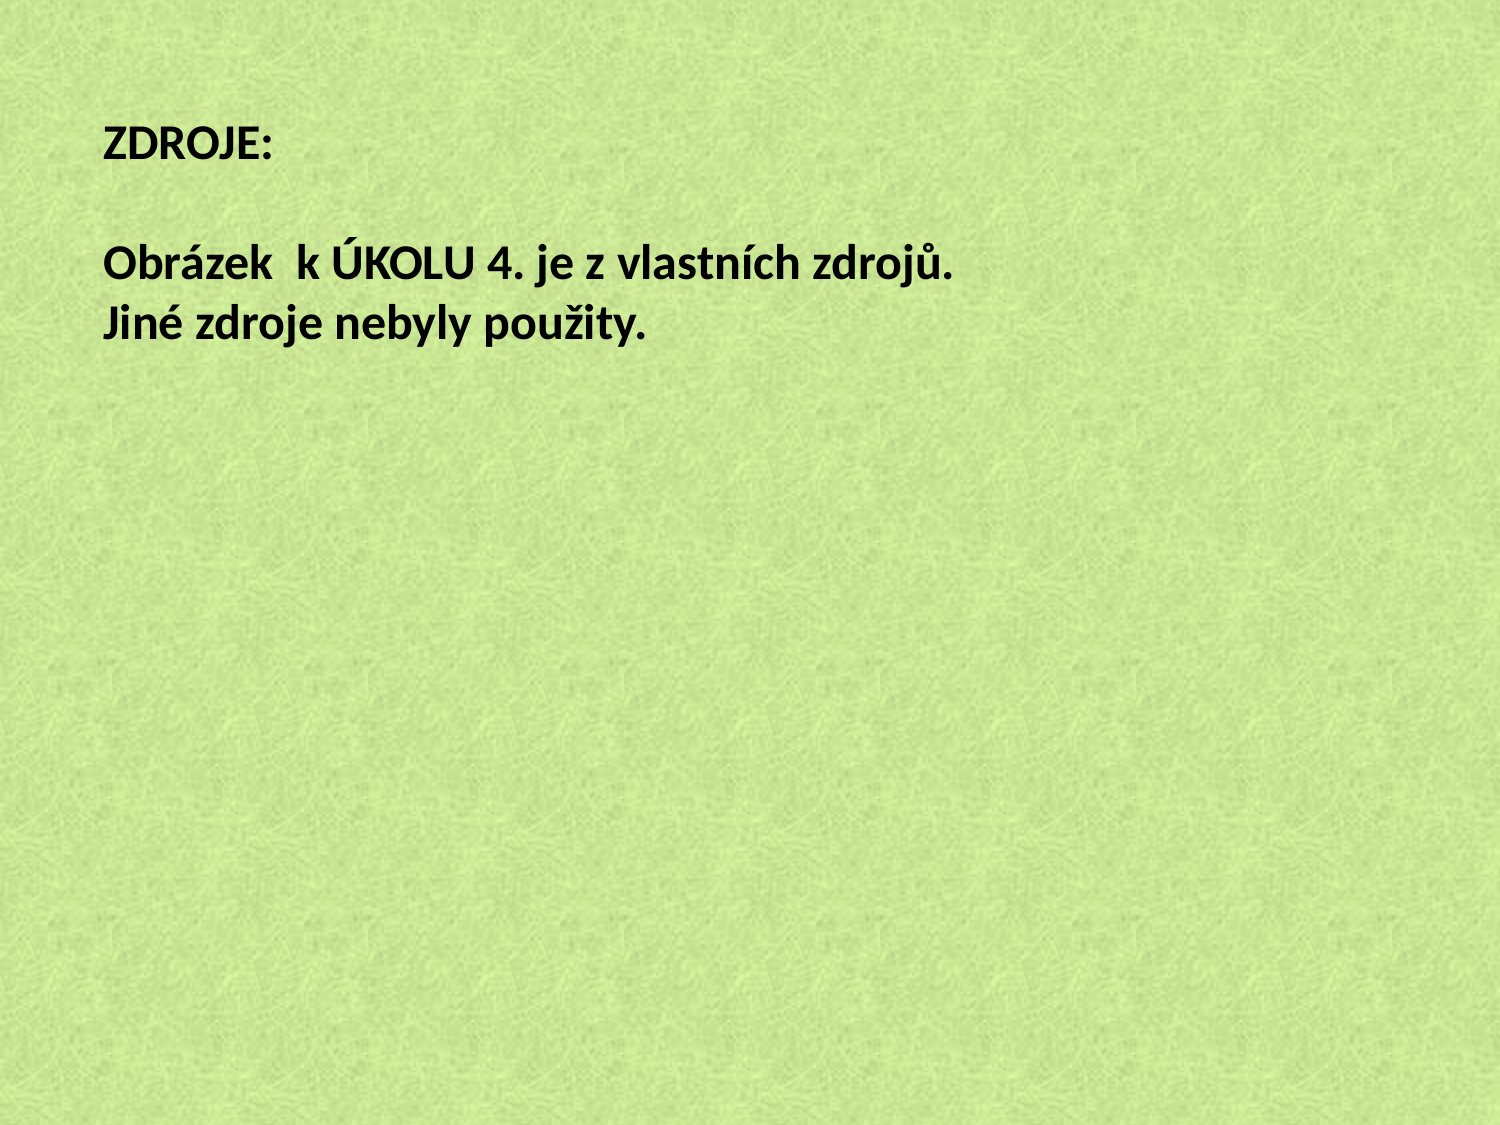

ZDROJE:
Obrázek k ÚKOLU 4. je z vlastních zdrojů. Jiné zdroje nebyly použity.